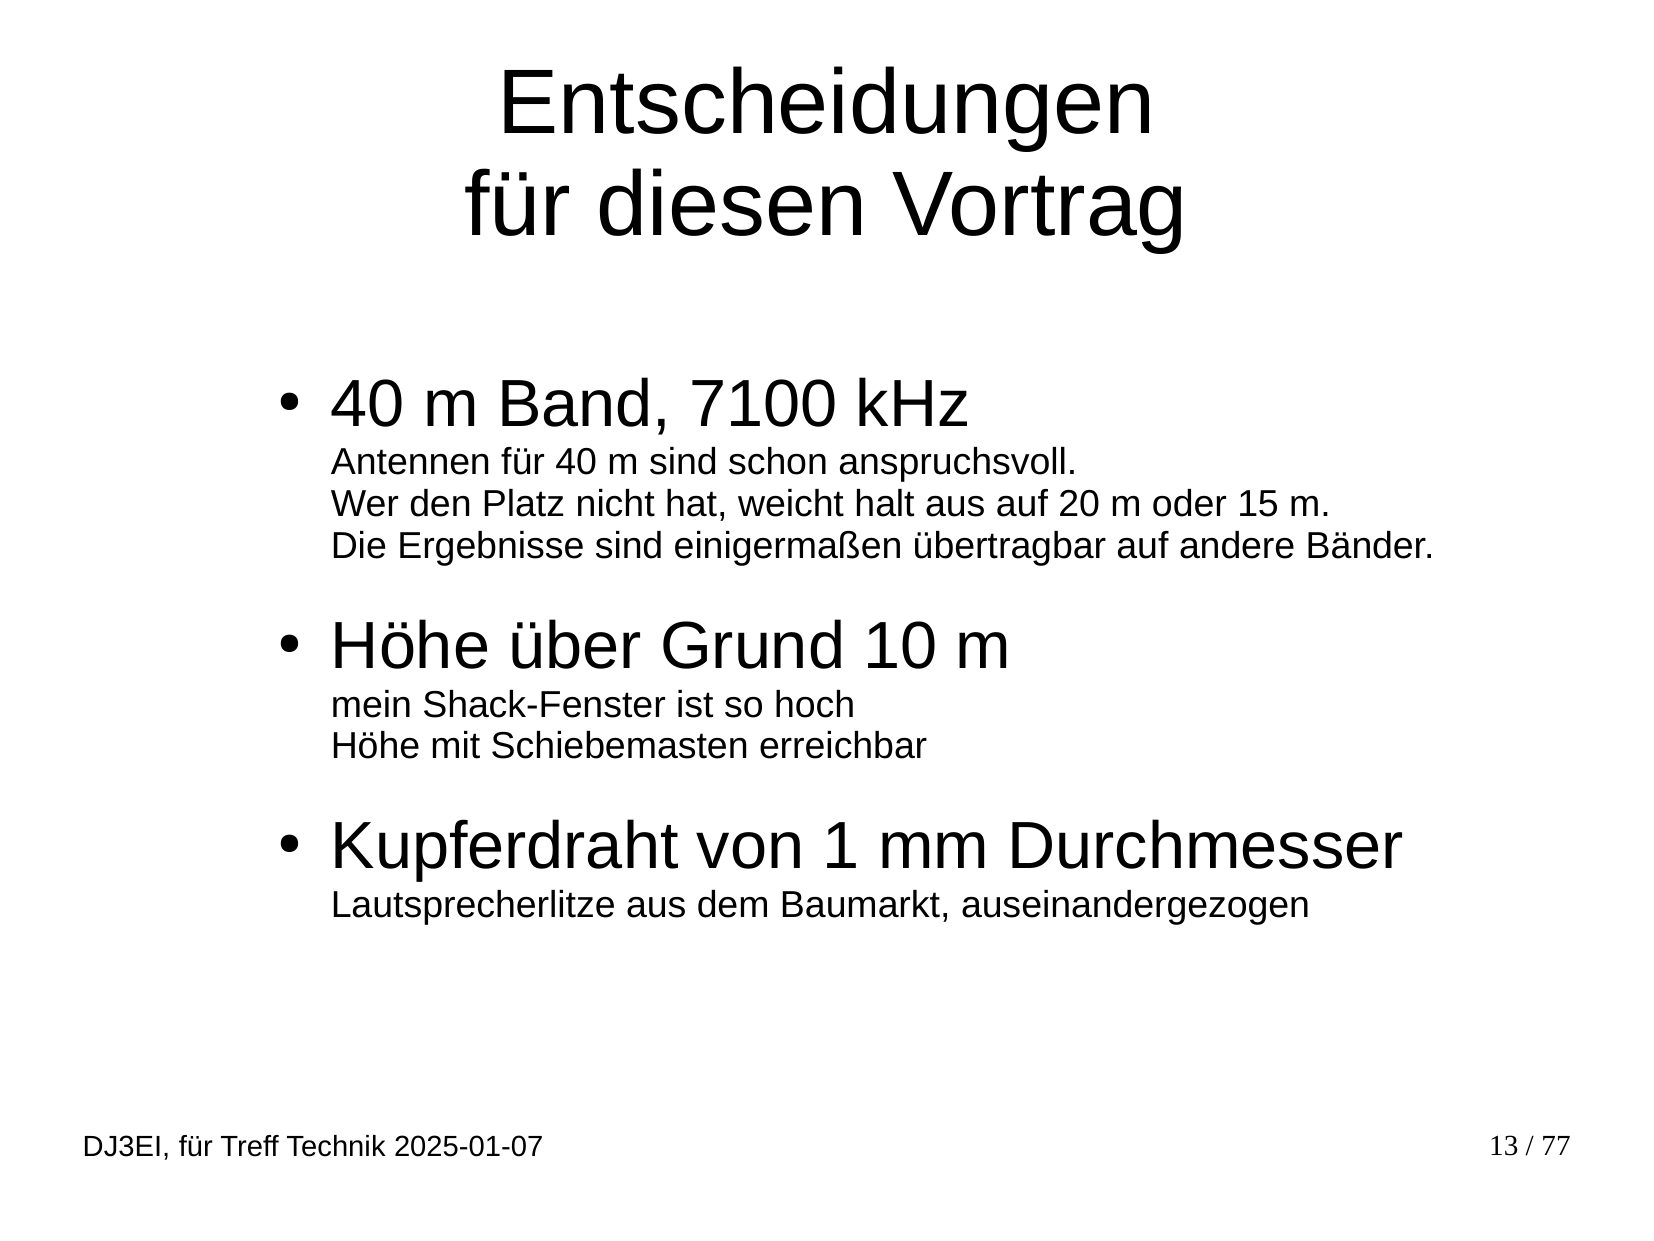

# Entscheidungen für diesen Vortrag
40 m Band, 7100 kHz
Antennen für 40 m sind schon anspruchsvoll.
Wer den Platz nicht hat, weicht halt aus auf 20 m oder 15 m.
Die Ergebnisse sind einigermaßen übertragbar auf andere Bänder.
Höhe über Grund 10 m
mein Shack-Fenster ist so hoch
Höhe mit Schiebemasten erreichbar
Kupferdraht von 1 mm Durchmesser
Lautsprecherlitze aus dem Baumarkt, auseinandergezogen
13